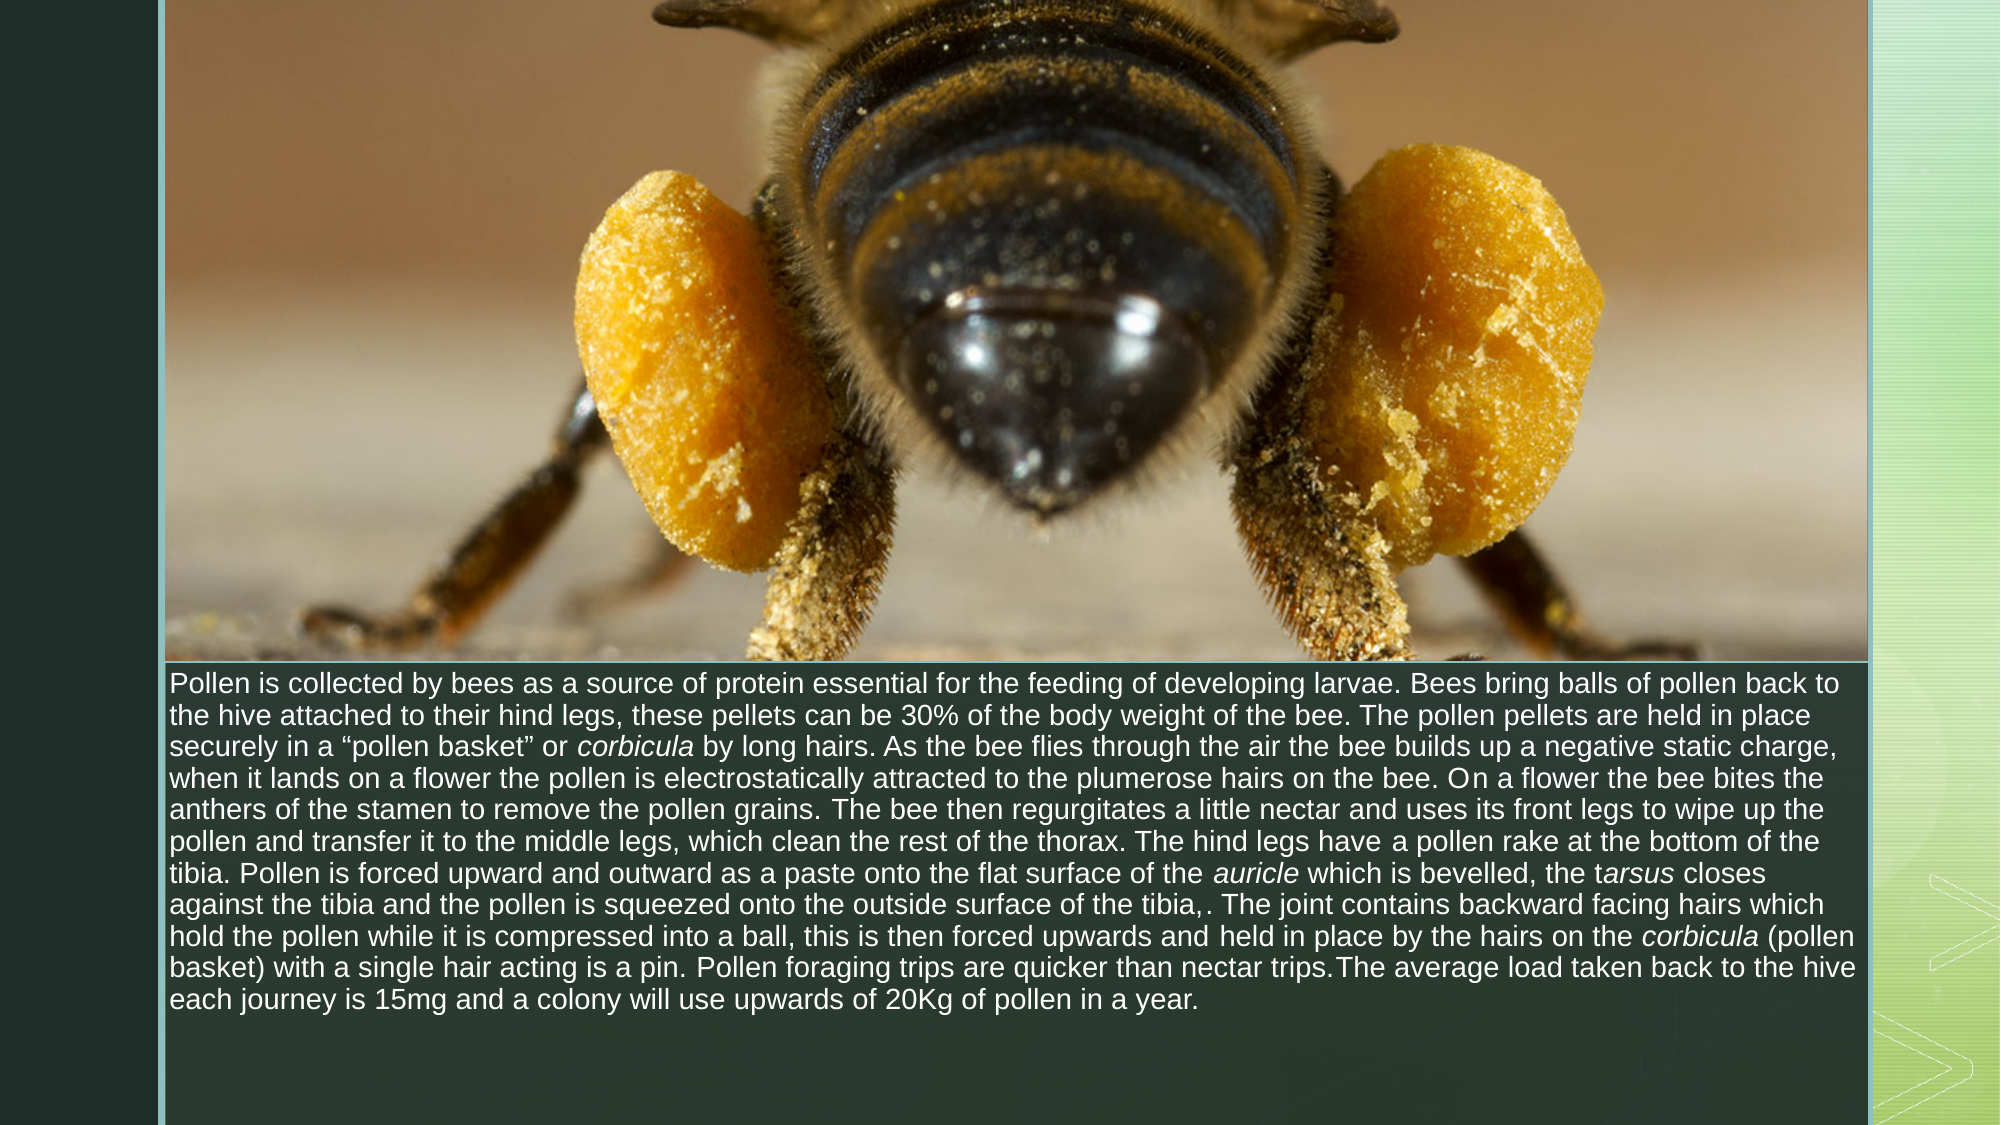

z
# Pollen is collected by bees as a source of protein essential for the feeding of developing larvae. Bees bring balls of pollen back to the hive attached to their hind legs, these pellets can be 30% of the body weight of the bee. The pollen pellets are held in place securely in a “pollen basket” or corbicula by long hairs. As the bee flies through the air the bee builds up a negative static charge, when it lands on a flower the pollen is electrostatically attracted to the plumerose hairs on the bee. On a flower the bee bites the anthers of the stamen to remove the pollen grains. The bee then regurgitates a little nectar and uses its front legs to wipe up the pollen and transfer it to the middle legs, which clean the rest of the thorax. The hind legs have a pollen rake at the bottom of the tibia. Pollen is forced upward and outward as a paste onto the flat surface of the auricle which is bevelled, the tarsus closes against the tibia and the pollen is squeezed onto the outside surface of the tibia,. The joint contains backward facing hairs which hold the pollen while it is compressed into a ball, this is then forced upwards and held in place by the hairs on the corbicula (pollen basket) with a single hair acting is a pin. Pollen foraging trips are quicker than nectar trips.The average load taken back to the hive each journey is 15mg and a colony will use upwards of 20Kg of pollen in a year.